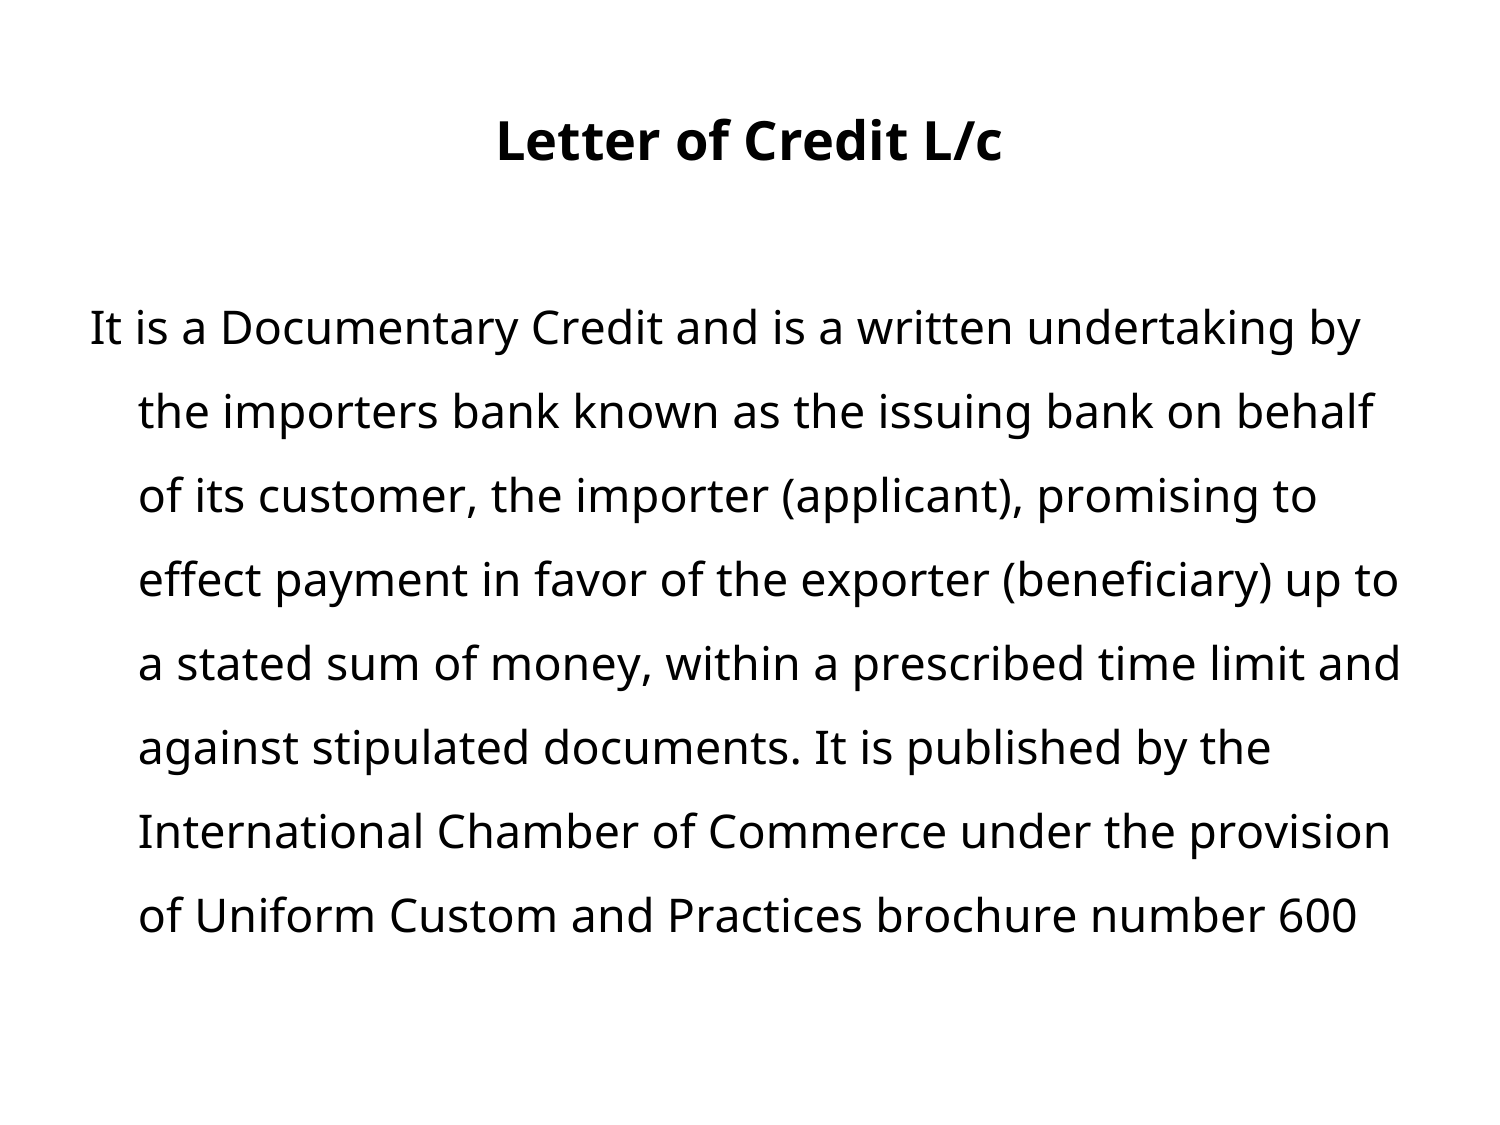

# Letter of Credit L/c
It is a Documentary Credit and is a written undertaking by the importers bank known as the issuing bank on behalf of its customer, the importer (applicant), promising to effect payment in favor of the exporter (beneficiary) up to a stated sum of money, within a prescribed time limit and against stipulated documents. It is published by the International Chamber of Commerce under the provision of Uniform Custom and Practices brochure number 600